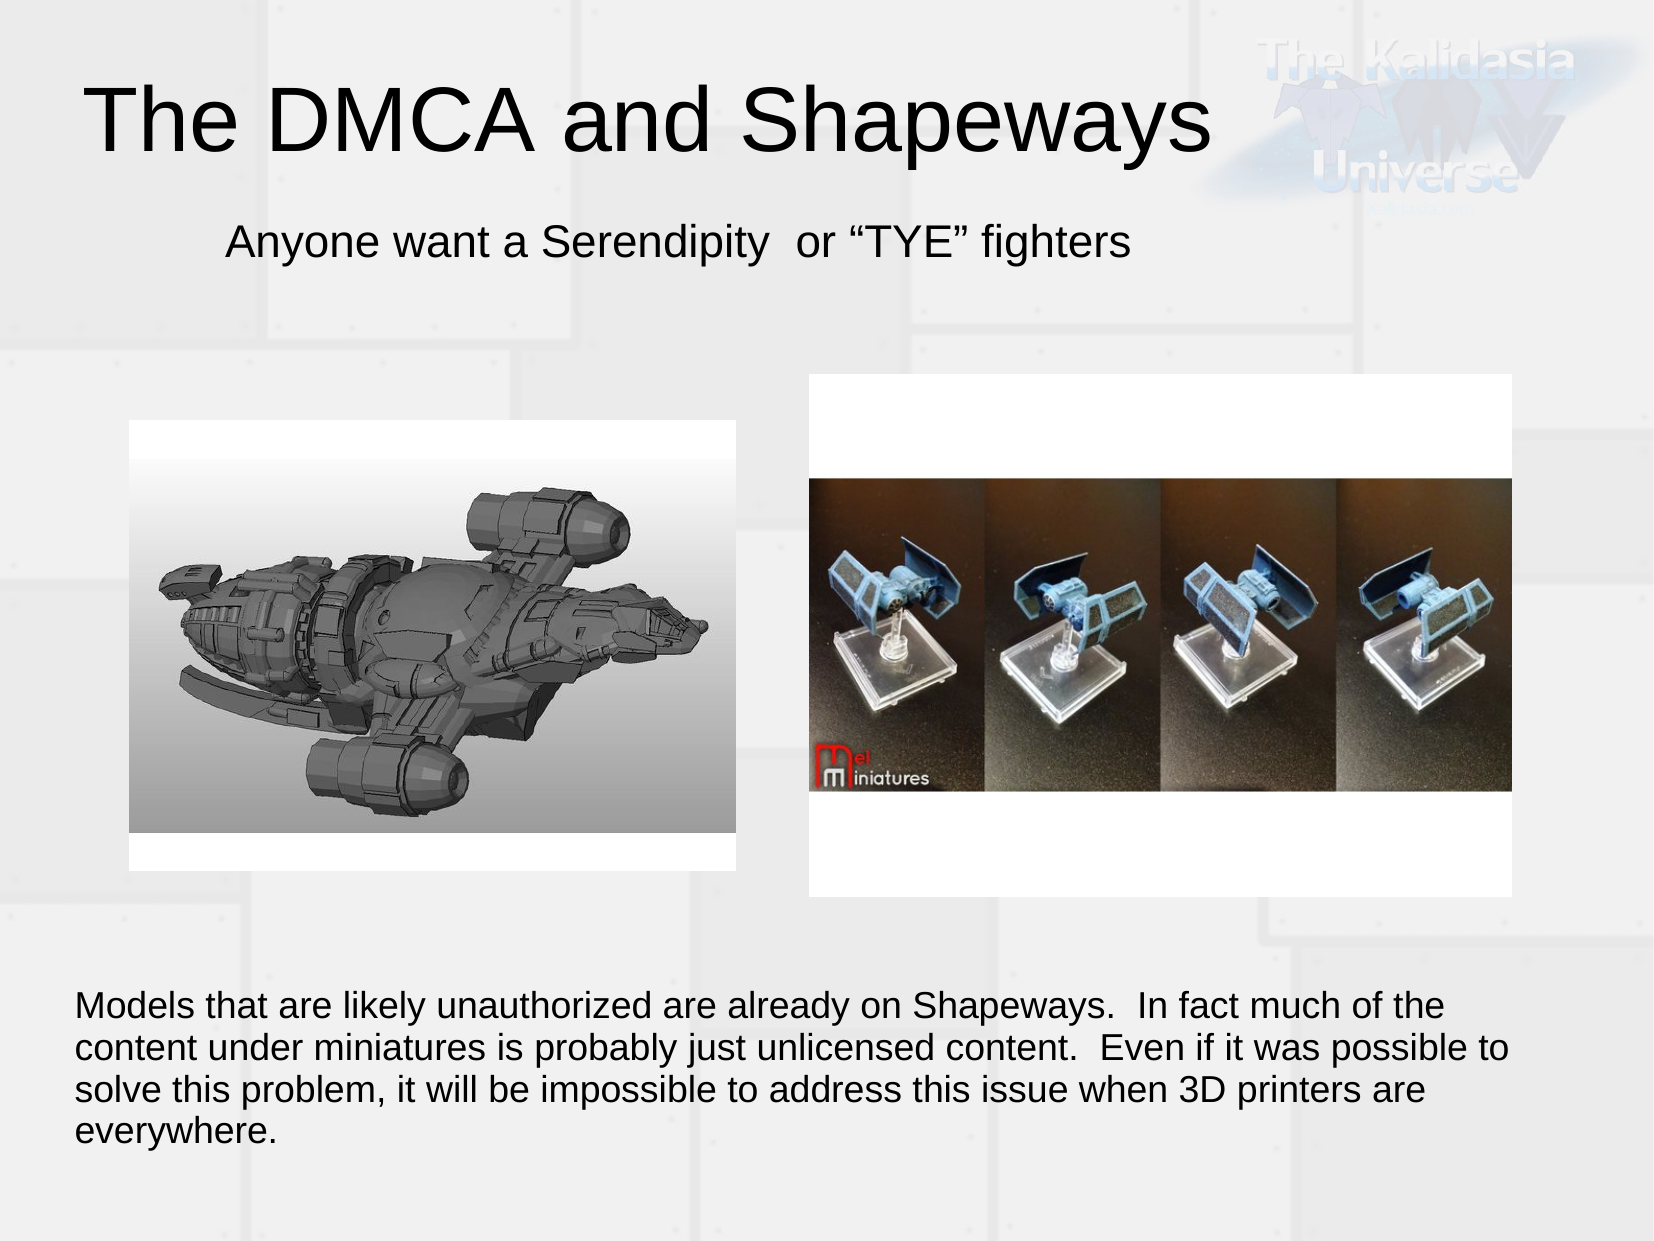

# The DMCA and Shapeways
Anyone want a Serendipity or “TYE” fighters
Models that are likely unauthorized are already on Shapeways. In fact much of the content under miniatures is probably just unlicensed content. Even if it was possible to solve this problem, it will be impossible to address this issue when 3D printers are everywhere.